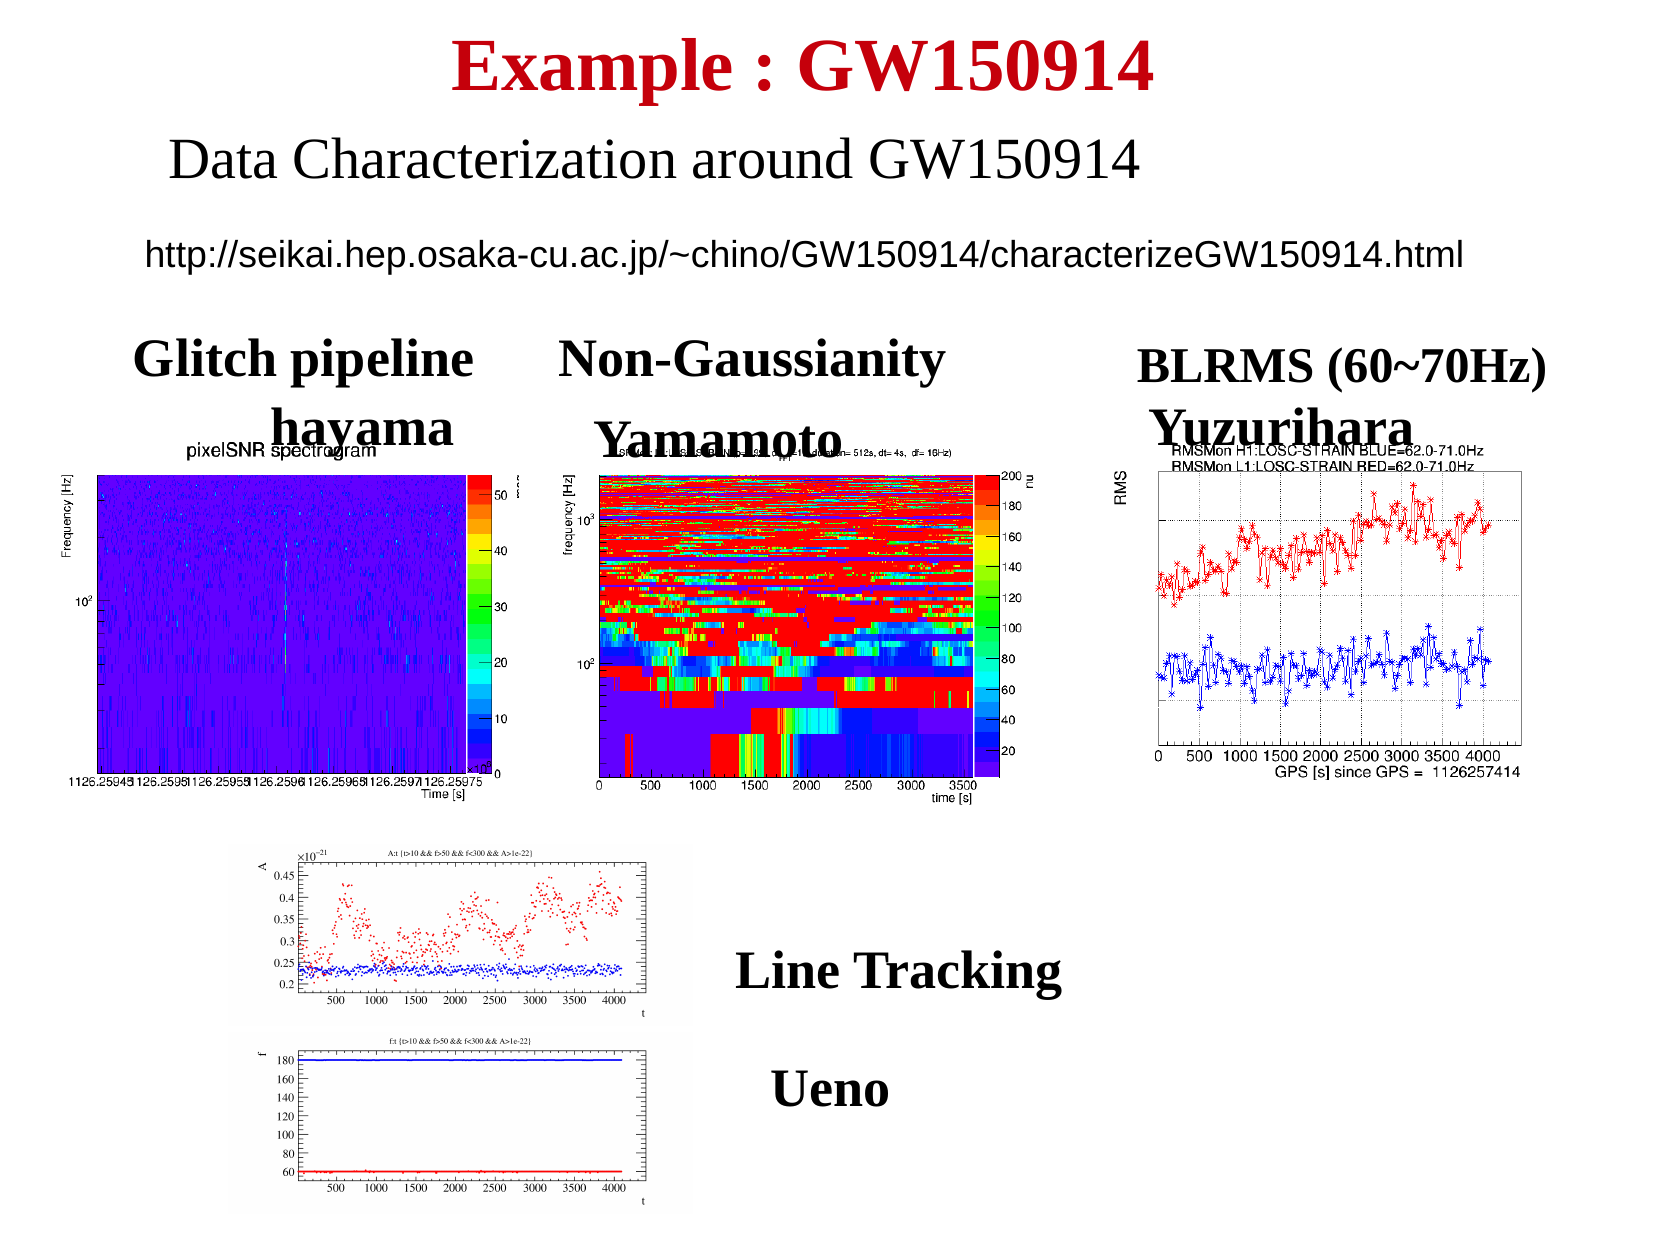

# Example : GW150914
Data Characterization around GW150914
http://seikai.hep.osaka-cu.ac.jp/~chino/GW150914/characterizeGW150914.html
Glitch pipeline
Non-Gaussianity
BLRMS (60~70Hz)
hayama
Yuzurihara
Yamamoto
Line Tracking
Ueno